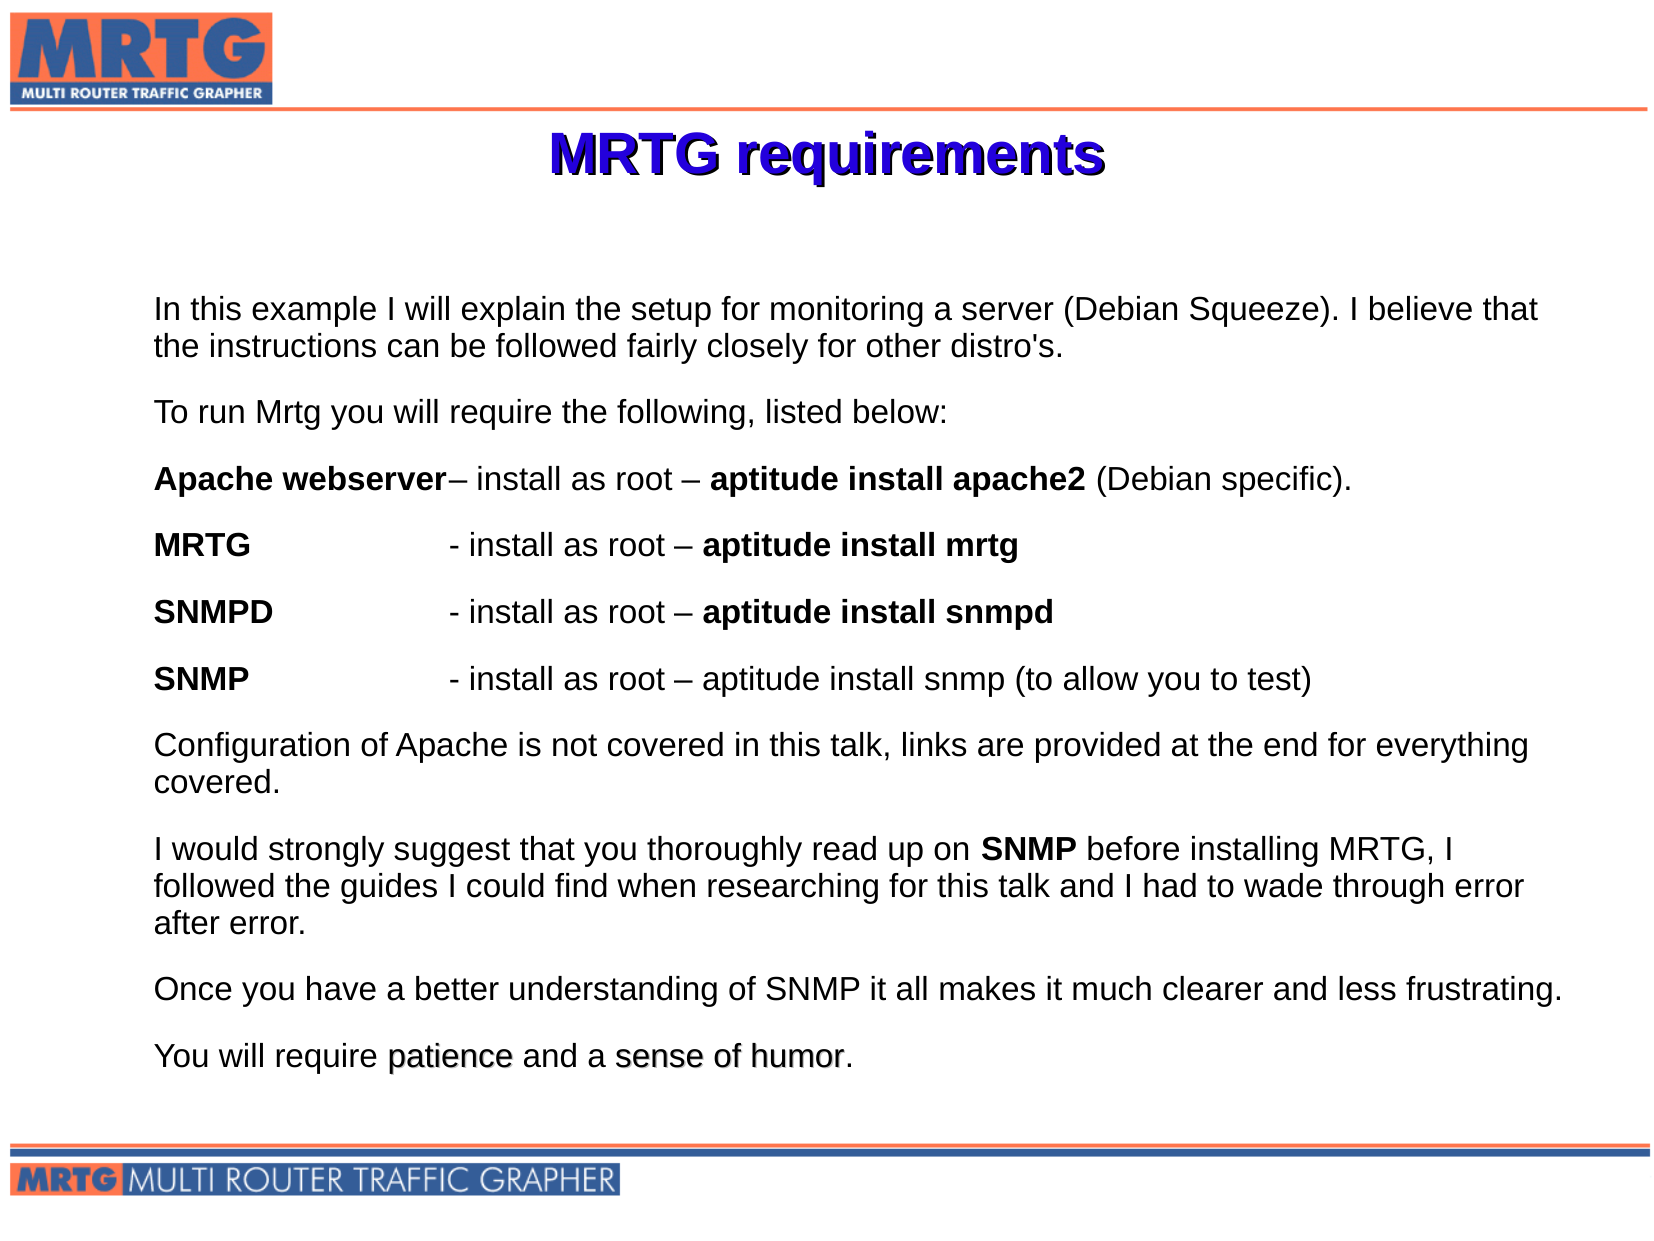

# MRTG requirements
In this example I will explain the setup for monitoring a server (Debian Squeeze). I believe that the instructions can be followed fairly closely for other distro's.
To run Mrtg you will require the following, listed below:
Apache webserver	– install as root – aptitude install apache2 (Debian specific).
MRTG			- install as root – aptitude install mrtg
SNMPD			- install as root – aptitude install snmpd
SNMP			- install as root – aptitude install snmp (to allow you to test)
Configuration of Apache is not covered in this talk, links are provided at the end for everything covered.
I would strongly suggest that you thoroughly read up on SNMP before installing MRTG, I followed the guides I could find when researching for this talk and I had to wade through error after error.
Once you have a better understanding of SNMP it all makes it much clearer and less frustrating.
You will require patience and a sense of humor.